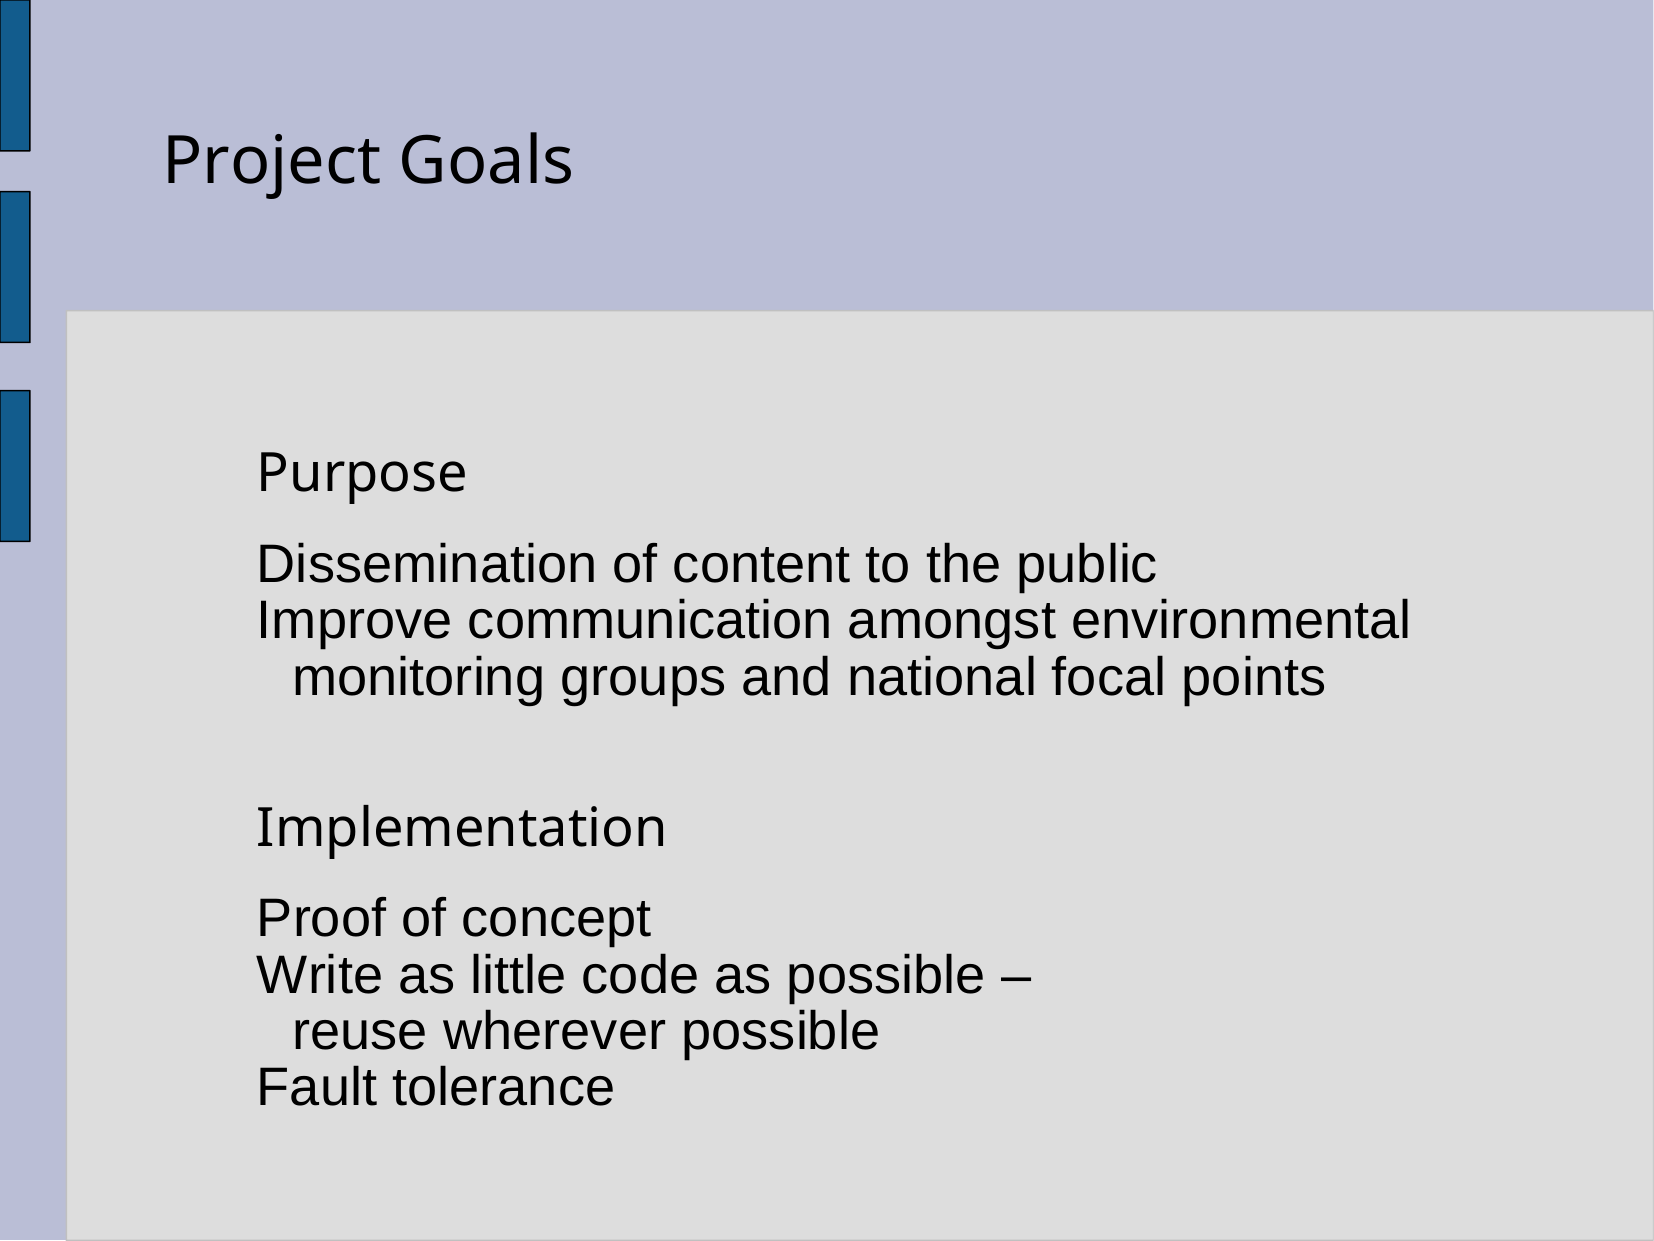

Project Goals
Purpose
Dissemination of content to the public
Improve communication amongst environmental
monitoring groups and national focal points
Implementation
Proof of concept
Write as little code as possible –
reuse wherever possible
Fault tolerance